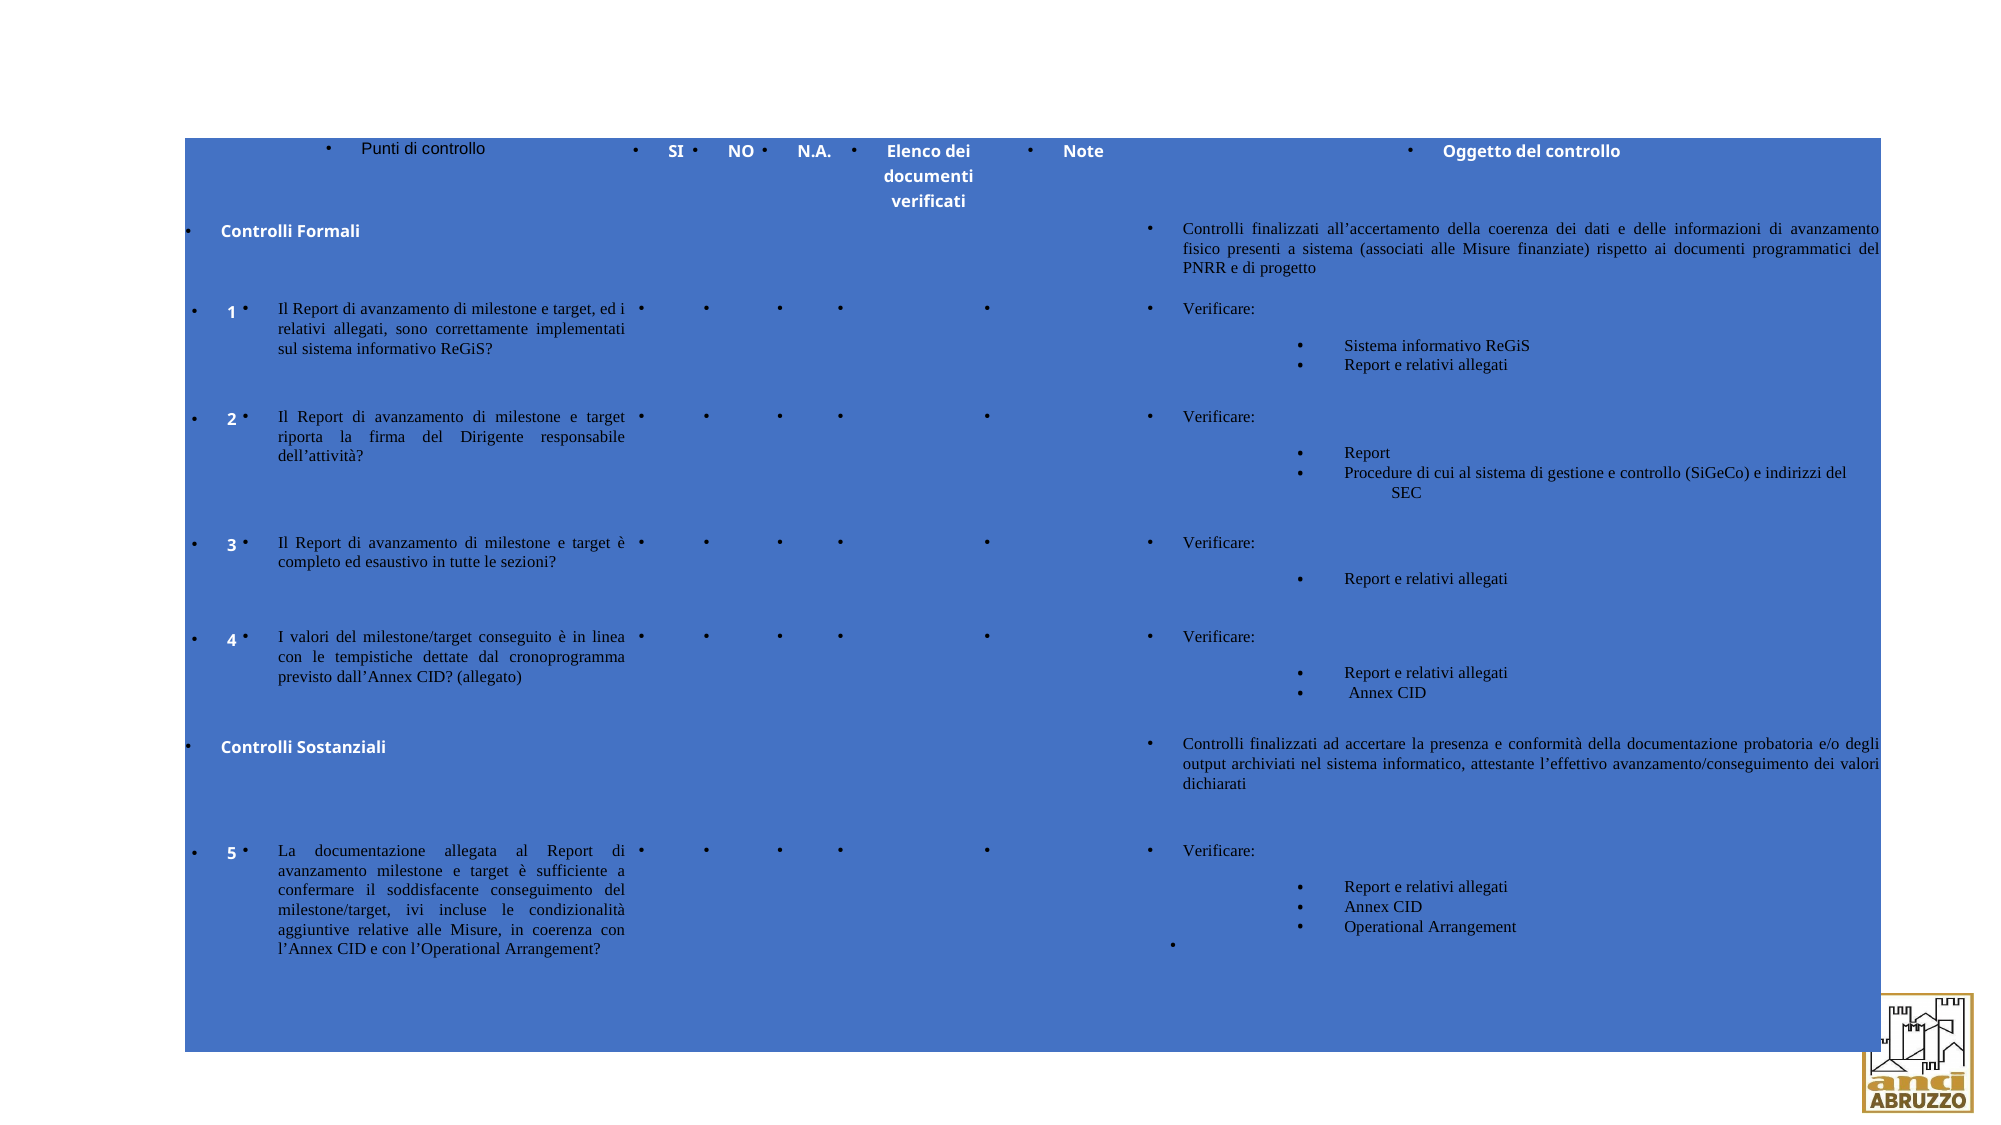

| Punti di controllo | | SI | NO | N.A. | Elenco dei documenti verificati | Note | Oggetto del controllo |
| --- | --- | --- | --- | --- | --- | --- | --- |
| Controlli Formali | | | | | | | Controlli finalizzati all’accertamento della coerenza dei dati e delle informazioni di avanzamento fisico presenti a sistema (associati alle Misure finanziate) rispetto ai documenti programmatici del PNRR e di progetto |
| 1 | Il Report di avanzamento di milestone e target, ed i relativi allegati, sono correttamente implementati sul sistema informativo ReGiS? | | | | | | Verificare: Sistema informativo ReGiS Report e relativi allegati |
| 2 | Il Report di avanzamento di milestone e target riporta la firma del Dirigente responsabile dell’attività? | | | | | | Verificare: Report Procedure di cui al sistema di gestione e controllo (SiGeCo) e indirizzi del SEC |
| 3 | Il Report di avanzamento di milestone e target è completo ed esaustivo in tutte le sezioni? | | | | | | Verificare: Report e relativi allegati |
| 4 | I valori del milestone/target conseguito è in linea con le tempistiche dettate dal cronoprogramma previsto dall’Annex CID? (allegato) | | | | | | Verificare: Report e relativi allegati Annex CID |
| Controlli Sostanziali | | | | | | | Controlli finalizzati ad accertare la presenza e conformità della documentazione probatoria e/o degli output archiviati nel sistema informatico, attestante l’effettivo avanzamento/conseguimento dei valori dichiarati |
| 5 | La documentazione allegata al Report di avanzamento milestone e target è sufficiente a confermare il soddisfacente conseguimento del milestone/target, ivi incluse le condizionalità aggiuntive relative alle Misure, in coerenza con l’Annex CID e con l’Operational Arrangement? | | | | | | Verificare: Report e relativi allegati Annex CID Operational Arrangement |